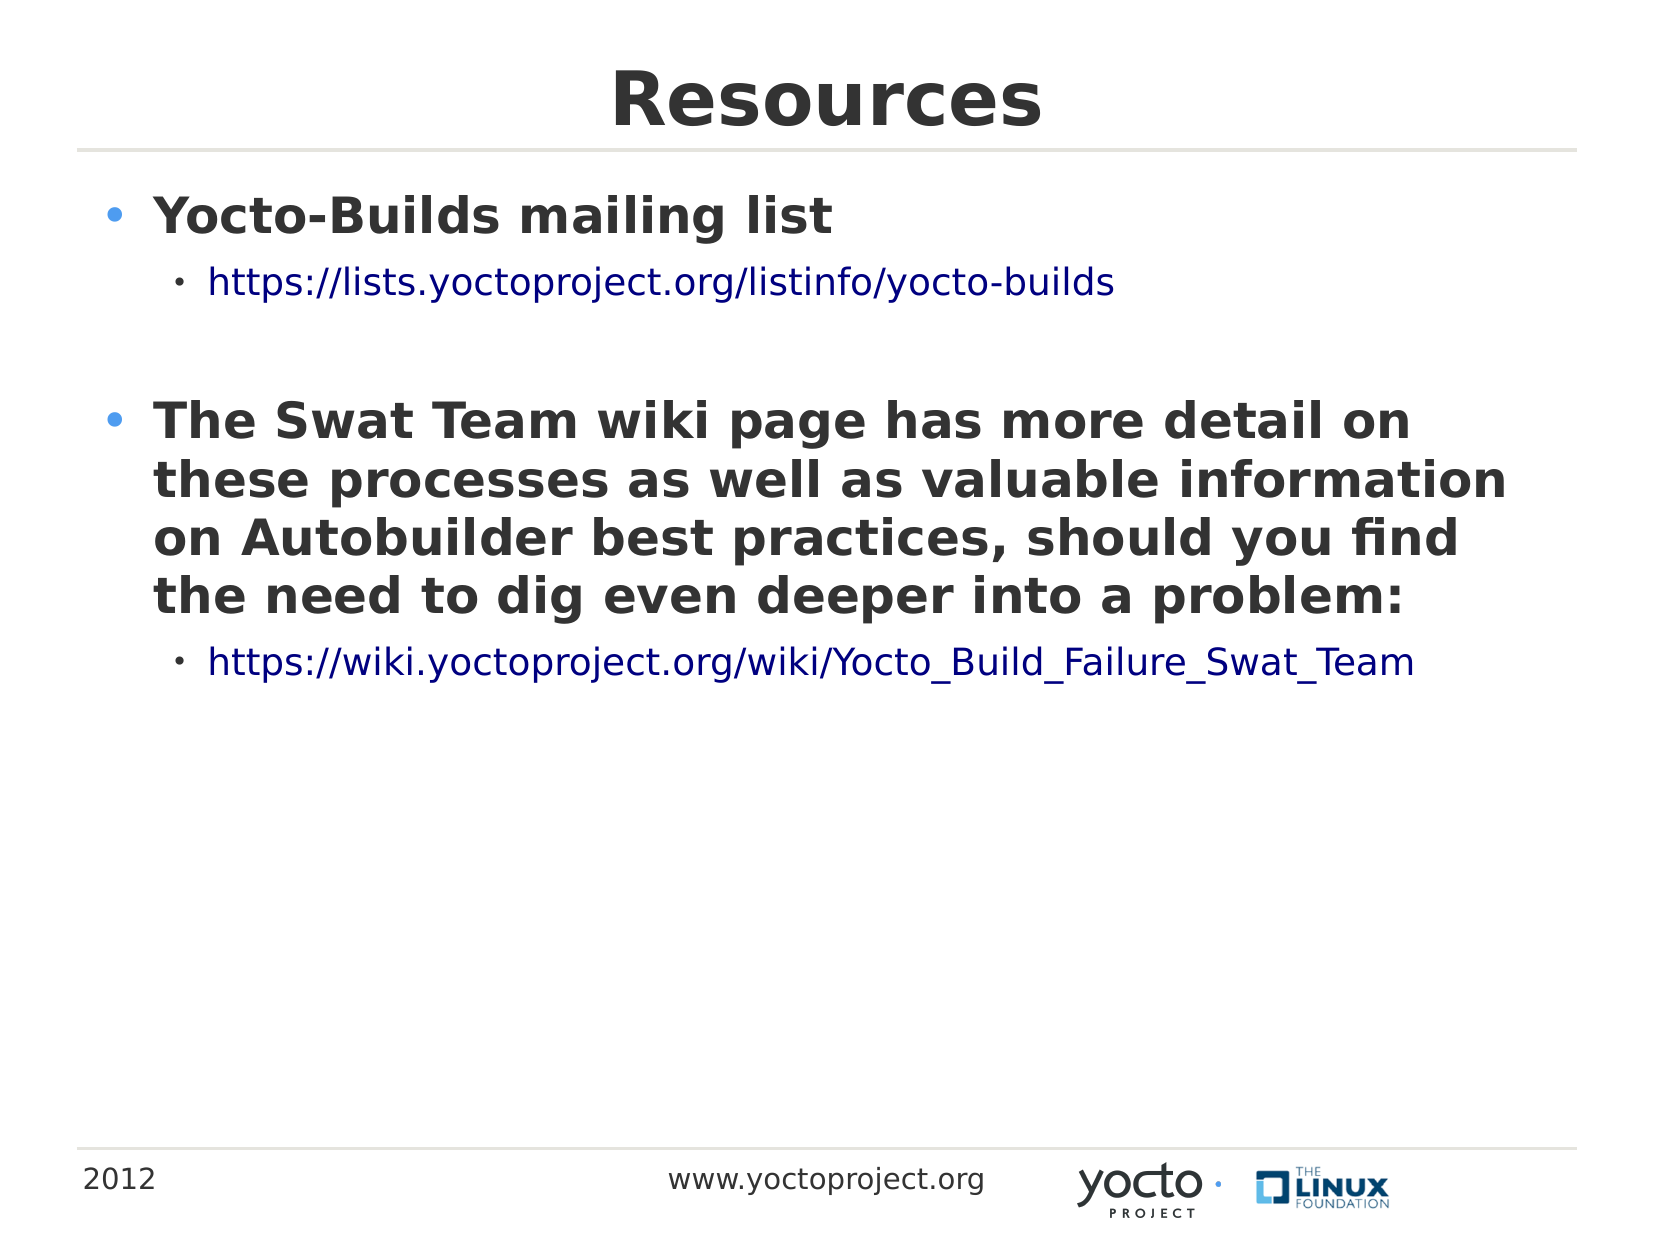

# Resources
Yocto-Builds mailing list
https://lists.yoctoproject.org/listinfo/yocto-builds
The Swat Team wiki page has more detail on these processes as well as valuable information on Autobuilder best practices, should you find the need to dig even deeper into a problem:
https://wiki.yoctoproject.org/wiki/Yocto_Build_Failure_Swat_Team
2012